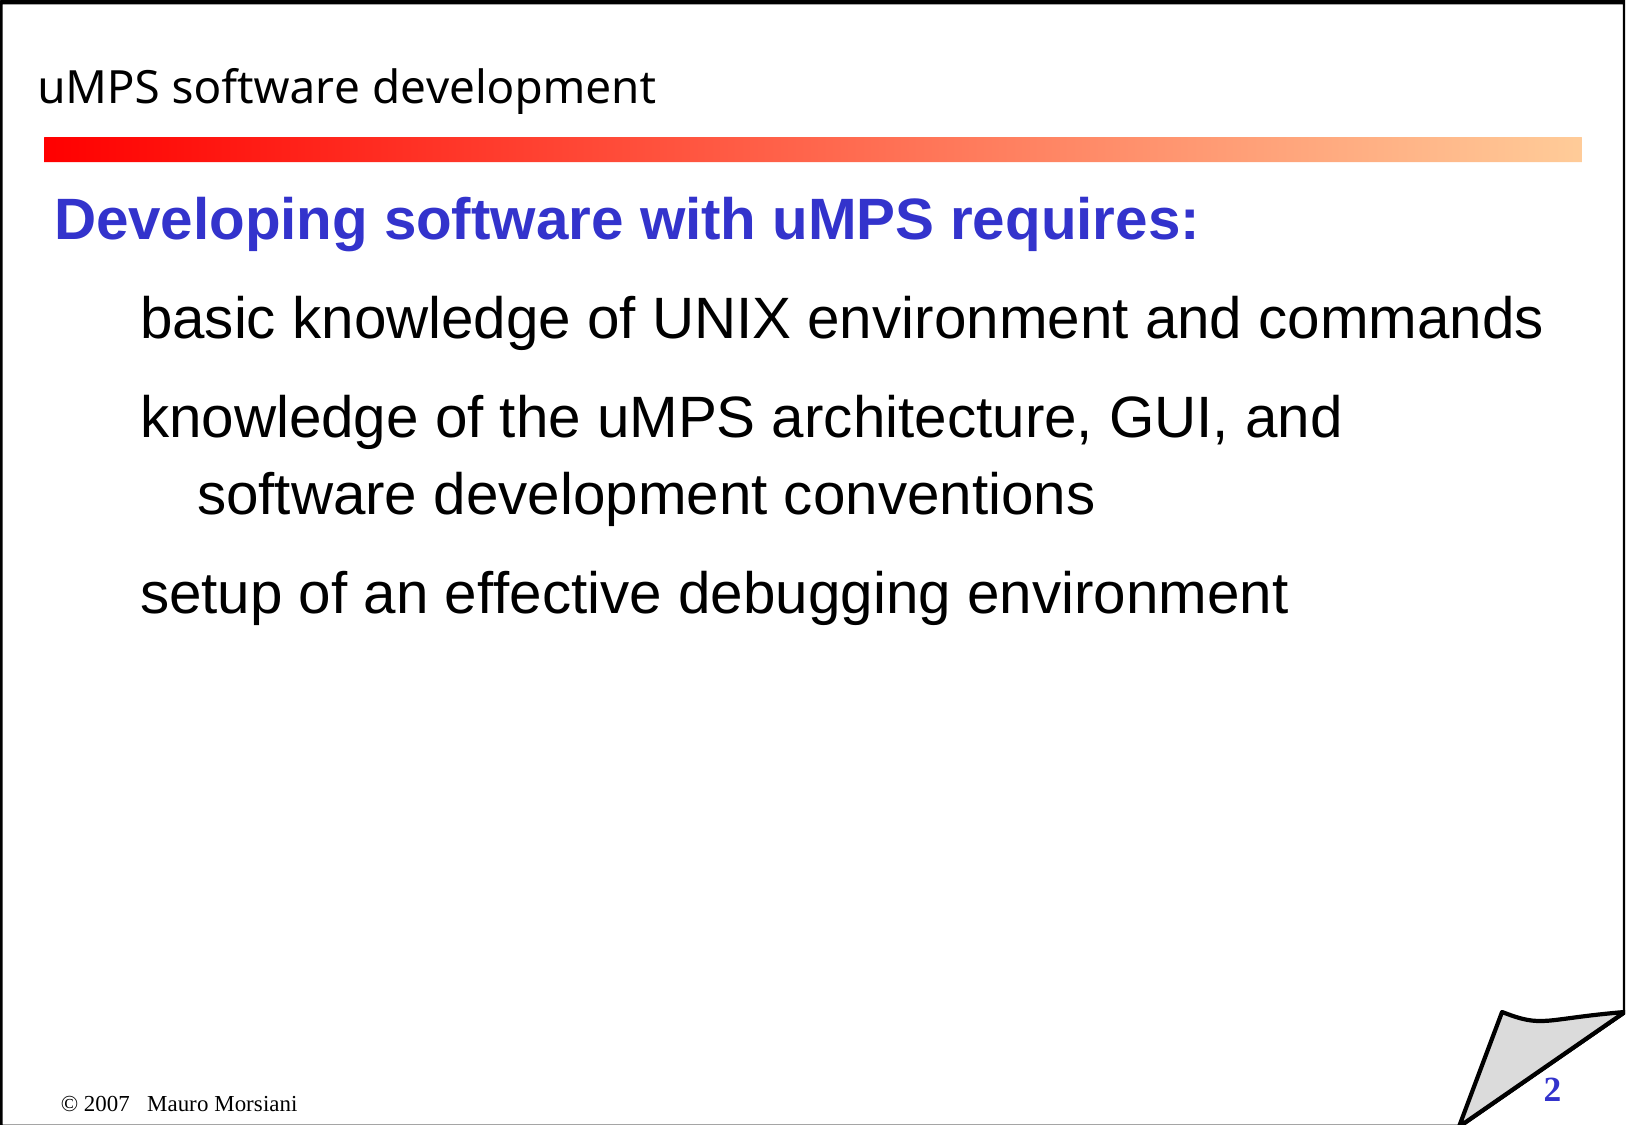

# uMPS software development
Developing software with uMPS requires:
basic knowledge of UNIX environment and commands
knowledge of the uMPS architecture, GUI, and software development conventions
setup of an effective debugging environment